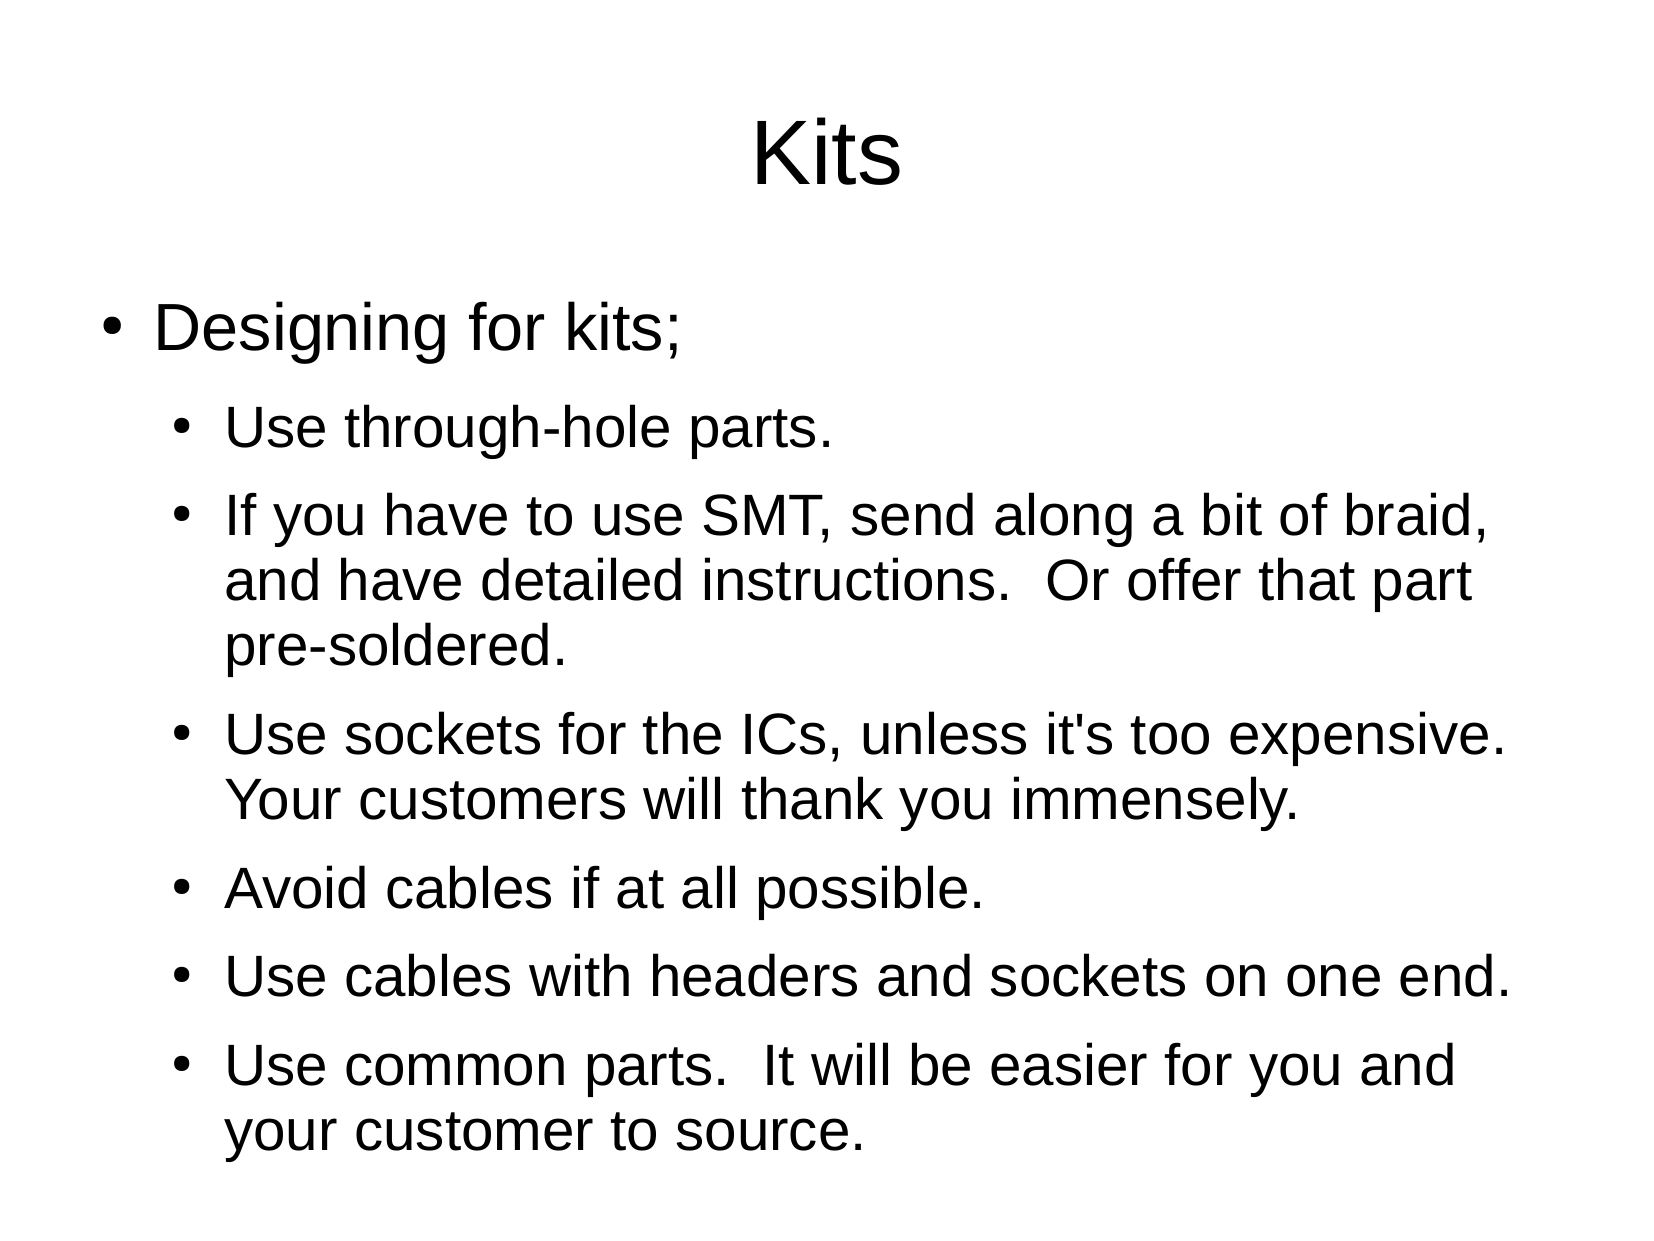

# Kits
Designing for kits;
Use through-hole parts.
If you have to use SMT, send along a bit of braid, and have detailed instructions. Or offer that part pre-soldered.
Use sockets for the ICs, unless it's too expensive. Your customers will thank you immensely.
Avoid cables if at all possible.
Use cables with headers and sockets on one end.
Use common parts. It will be easier for you and your customer to source.